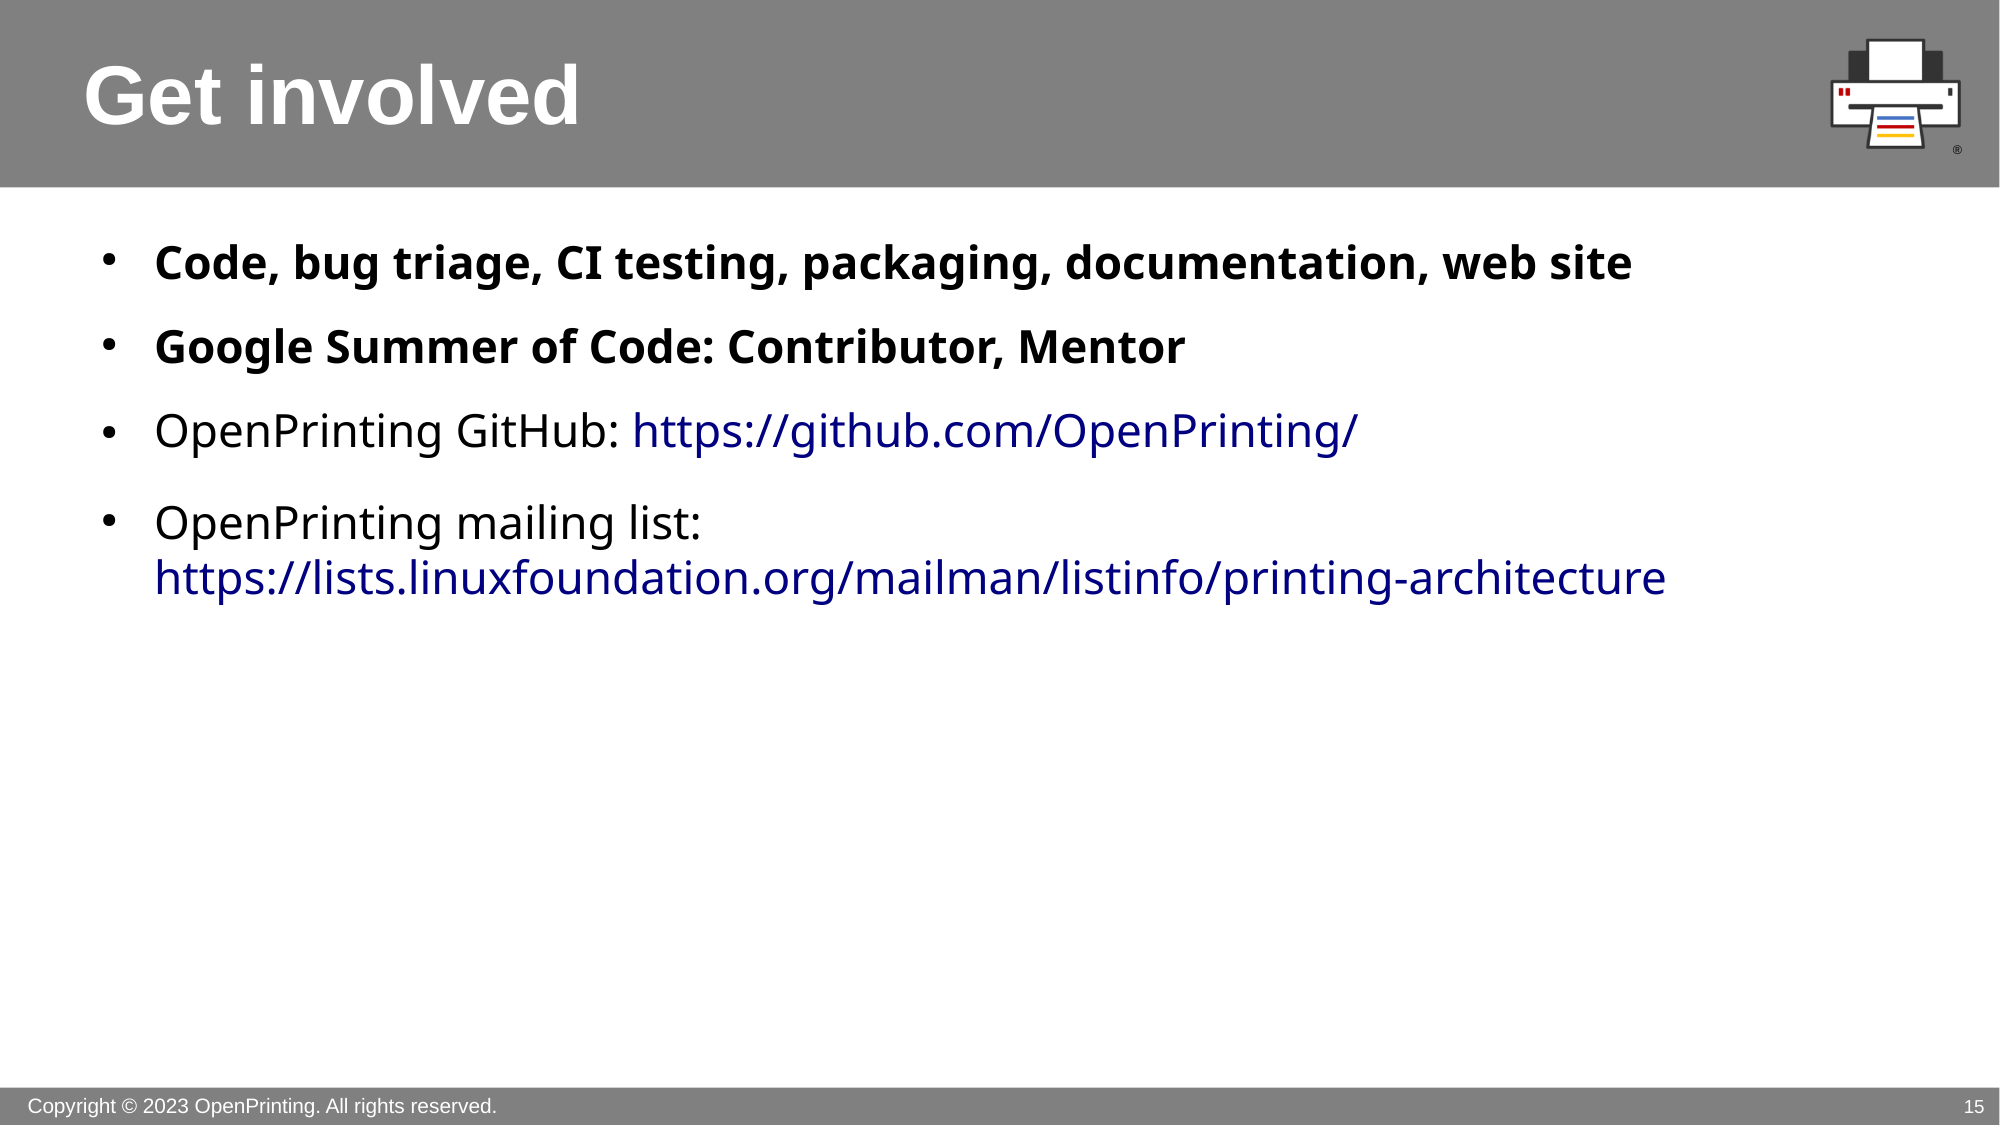

Get involved
# Code, bug triage, CI testing, packaging, documentation, web site
Google Summer of Code: Contributor, Mentor
OpenPrinting GitHub: https://github.com/OpenPrinting/
OpenPrinting mailing list: https://lists.linuxfoundation.org/mailman/listinfo/printing-architecture